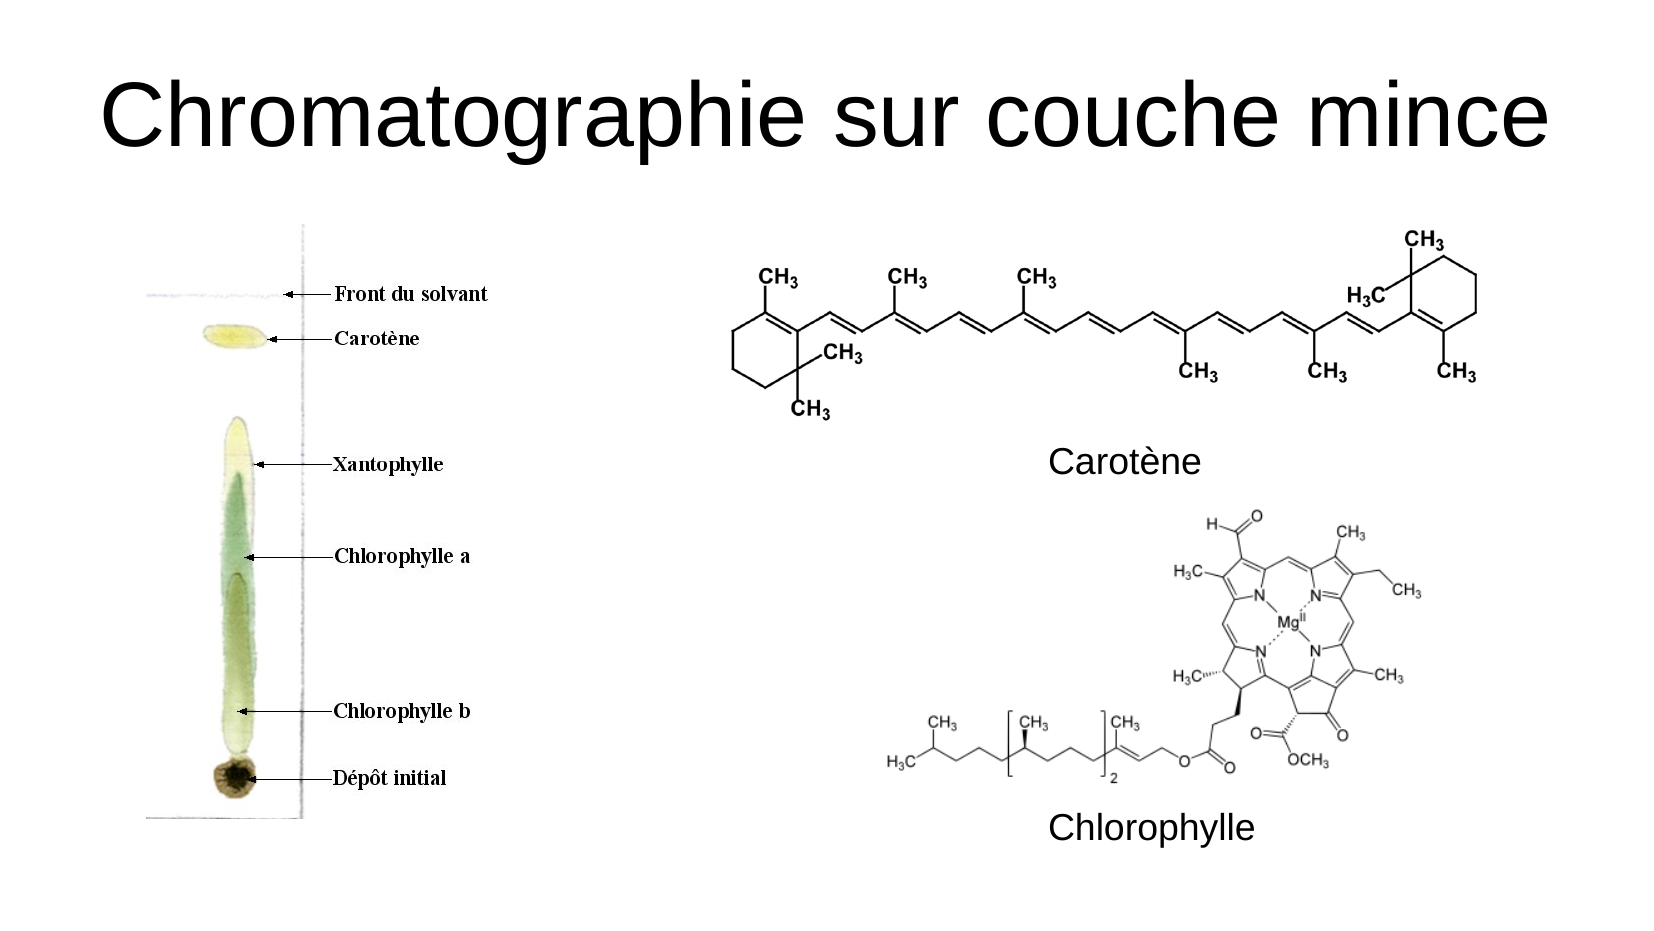

# Chromatographie sur couche mince
Carotène
Chlorophylle